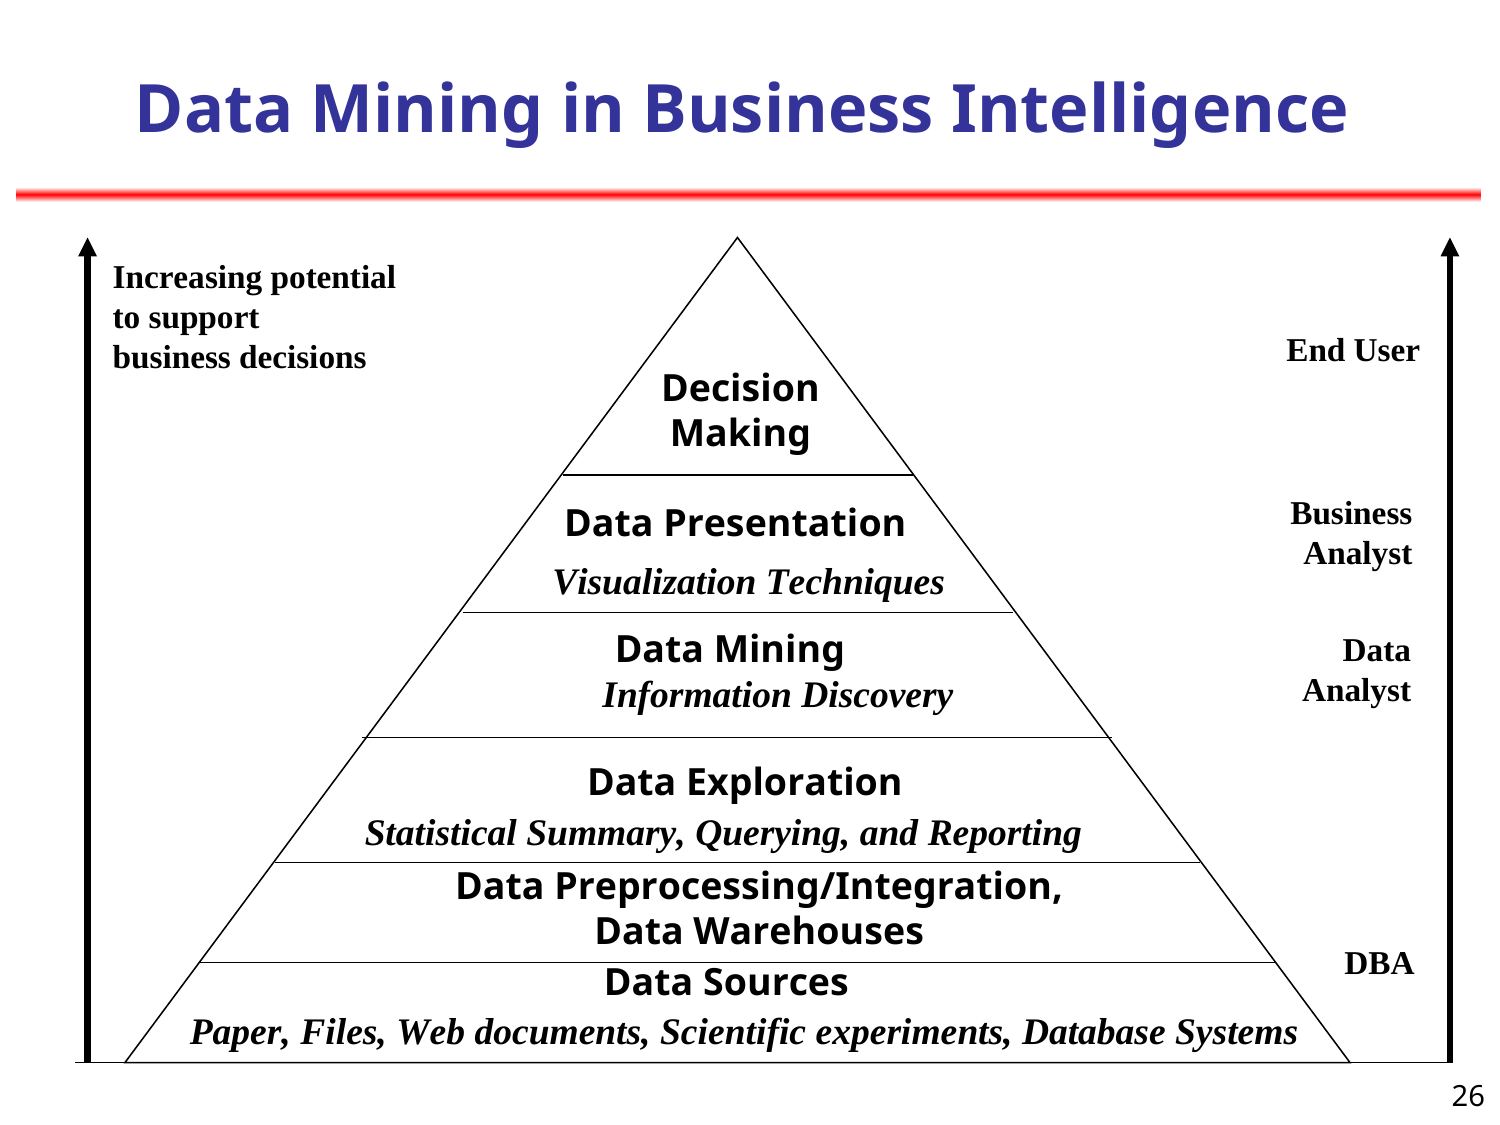

# Data Mining in Business Intelligence
Increasing potential
to support
business decisions
End User
Decision Making
Business
 Analyst
Data Presentation
Visualization Techniques
Data Mining
 Data
Analyst
Information Discovery
Data Exploration
Statistical Summary, Querying, and Reporting
Data Preprocessing/Integration,
Data Warehouses
DBA
Data Sources
Paper, Files, Web documents, Scientific experiments, Database Systems